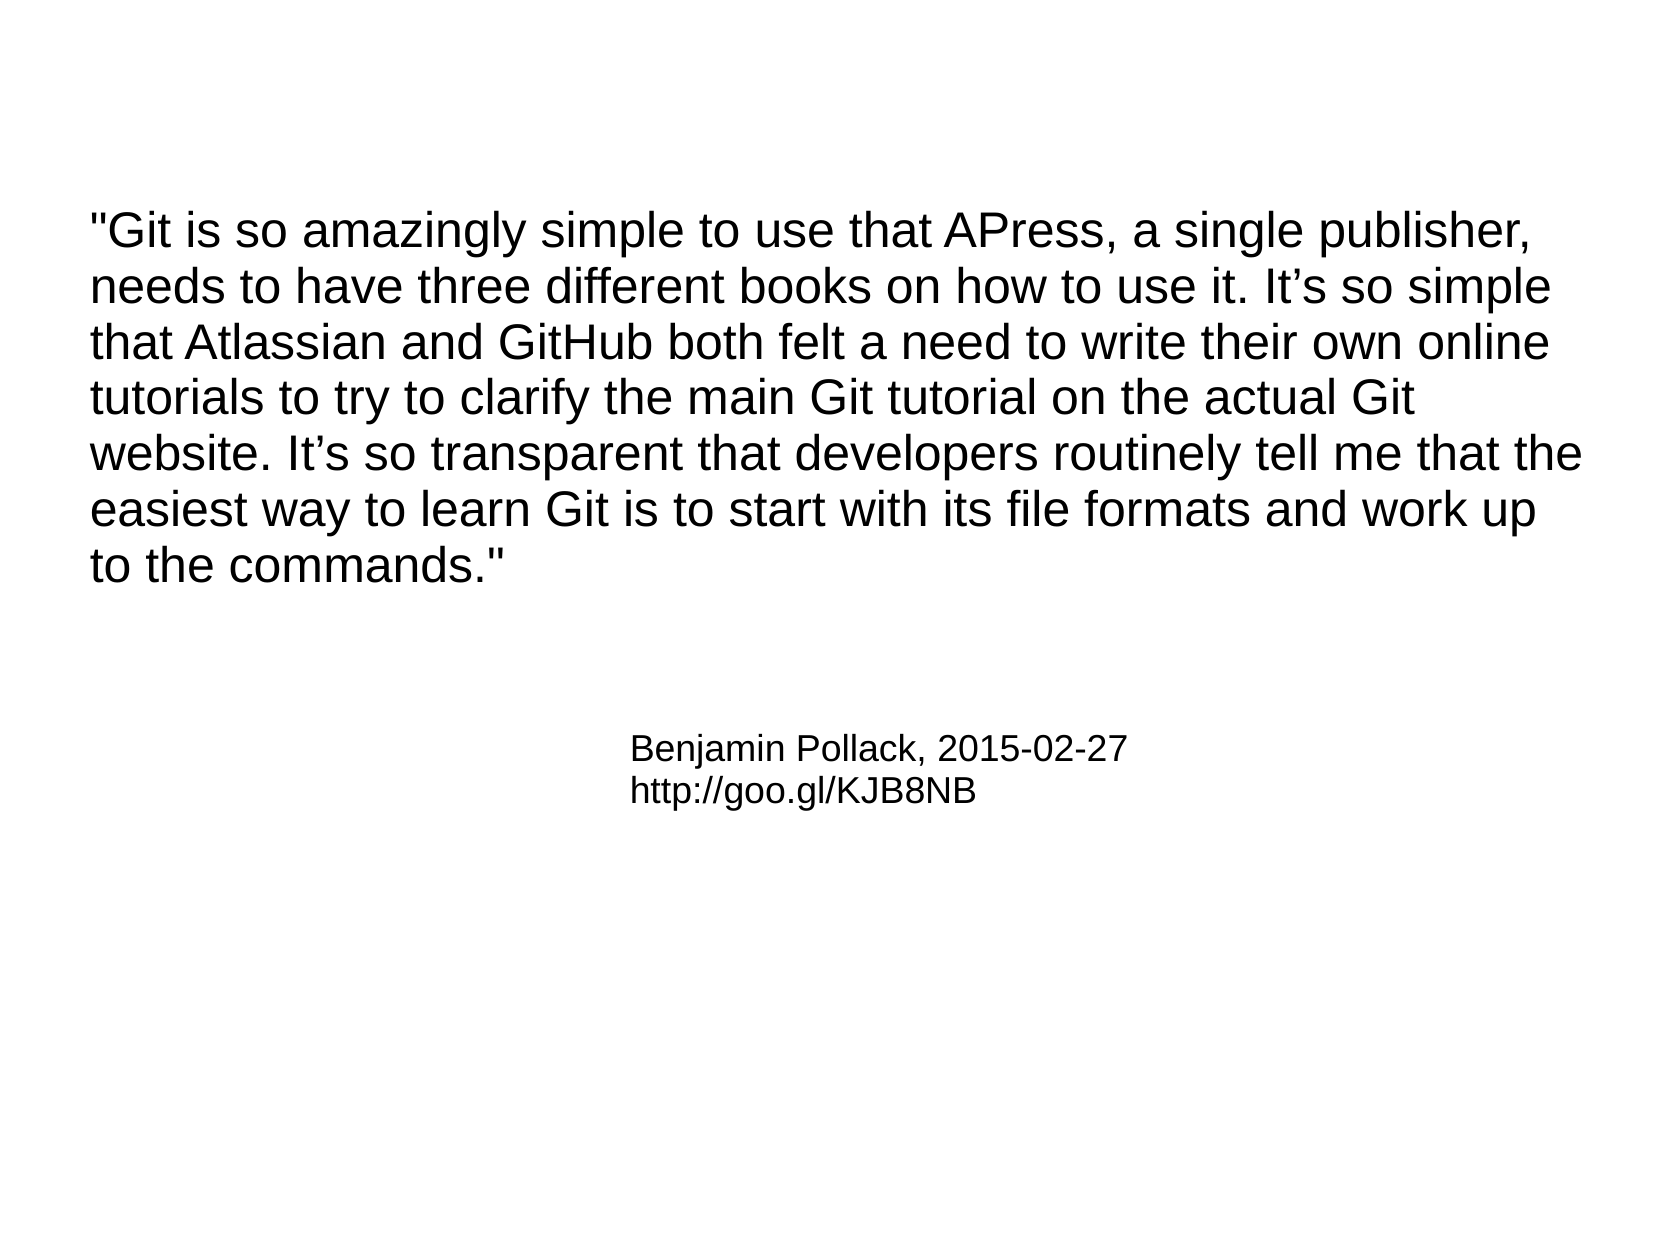

"Git is so amazingly simple to use that APress, a single publisher,
needs to have three different books on how to use it. It’s so simple
that Atlassian and GitHub both felt a need to write their own online
tutorials to try to clarify the main Git tutorial on the actual Git
website. It’s so transparent that developers routinely tell me that the
easiest way to learn Git is to start with its file formats and work up
to the commands."
Benjamin Pollack, 2015-02-27
http://goo.gl/KJB8NB